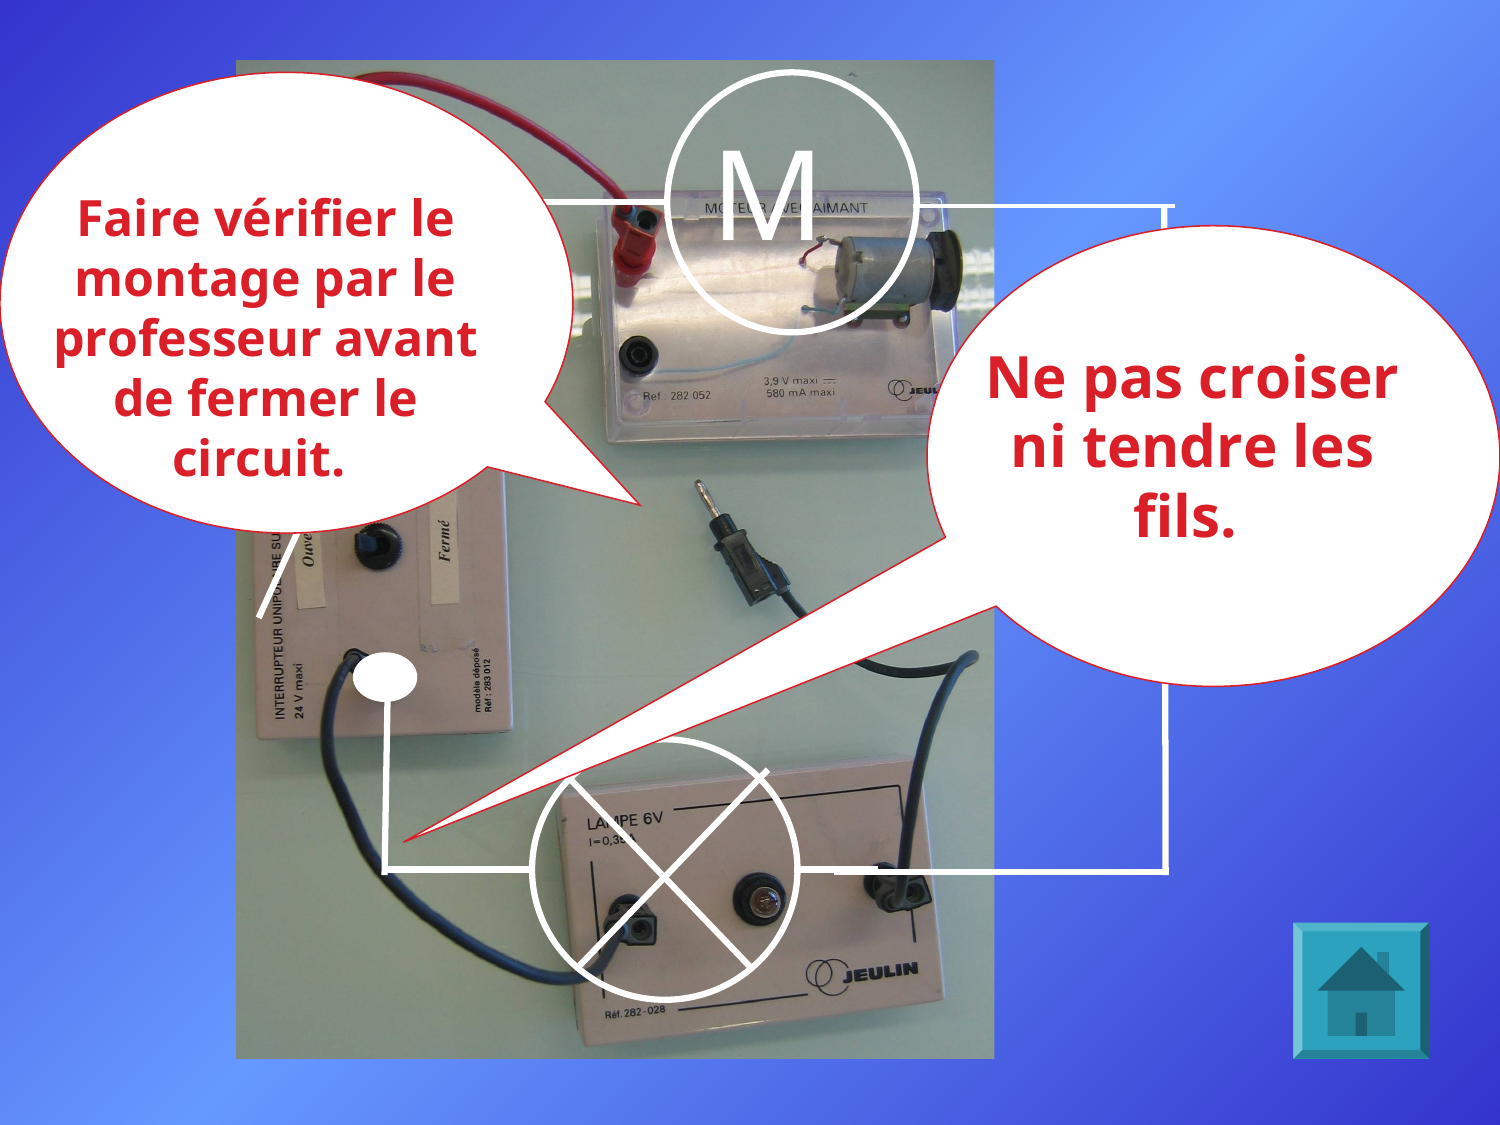

Faire vérifier le montage par le professeur avant de fermer le circuit.
M
Ne pas croiser ni tendre les fils.